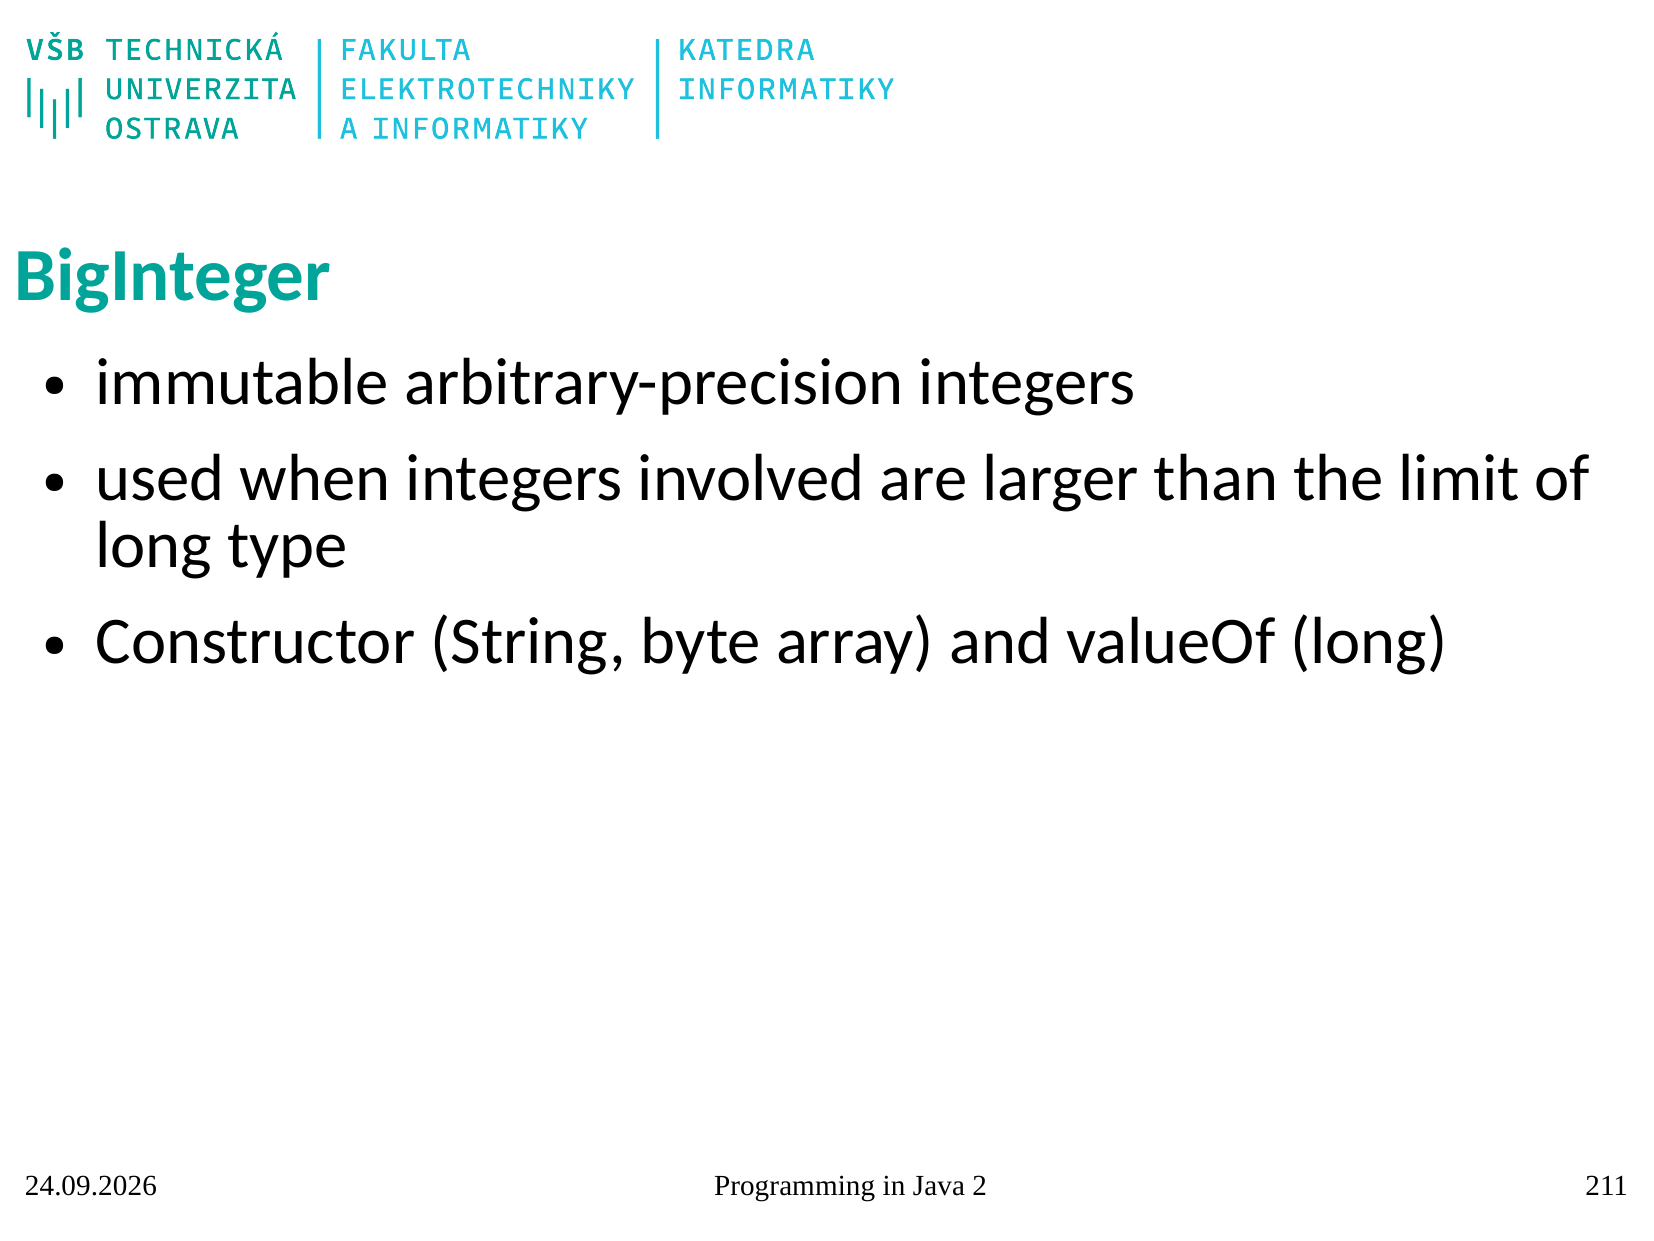

# BigInteger
immutable arbitrary-precision integers
used when integers involved are larger than the limit of long type
Constructor (String, byte array) and valueOf (long)
Programming in Java 2
211